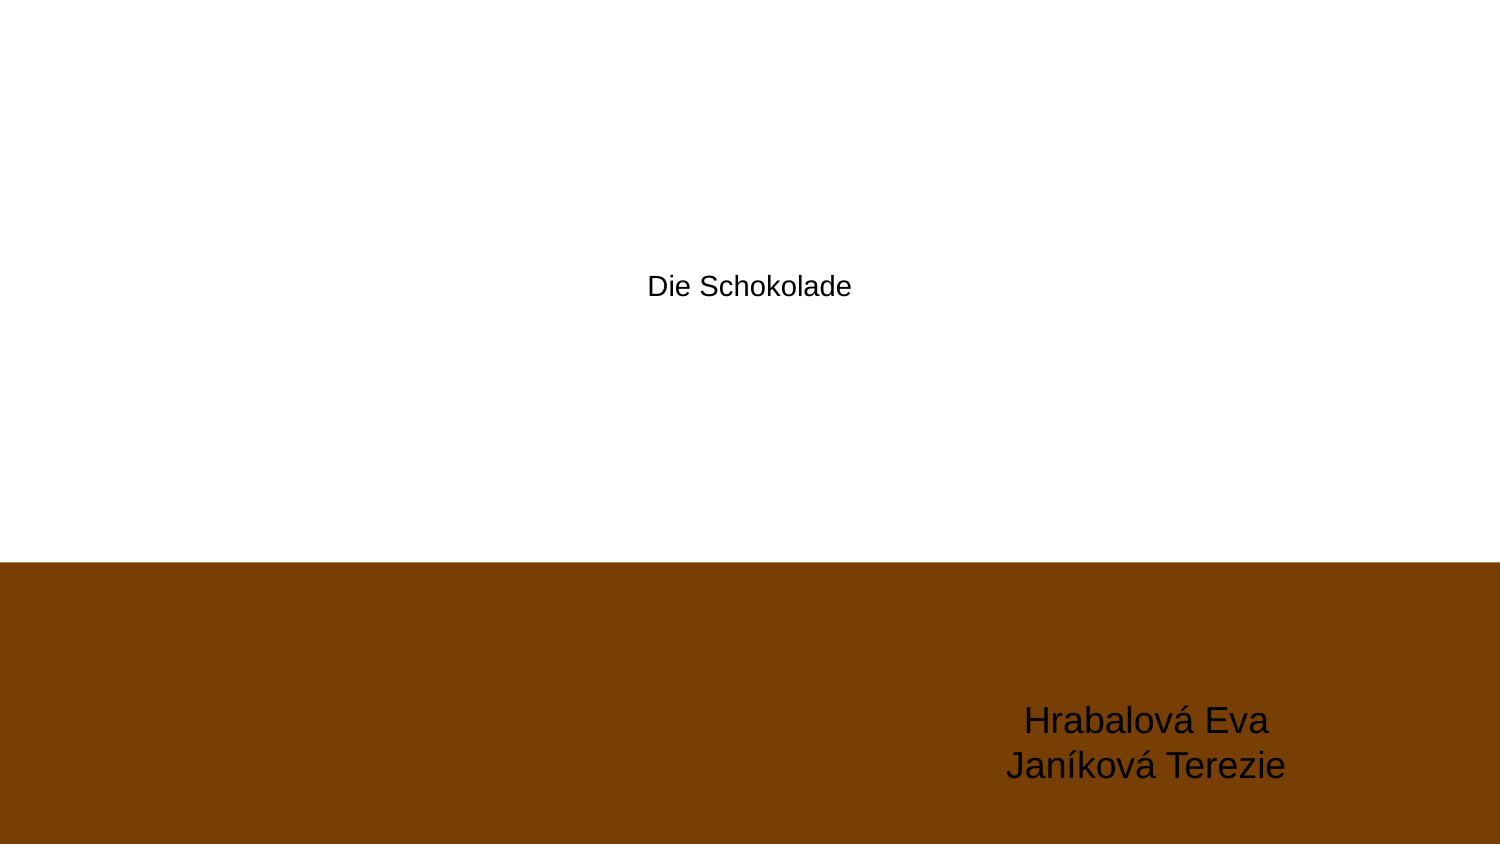

# Die Schokolade
Hrabalová Eva
Janíková Terezie